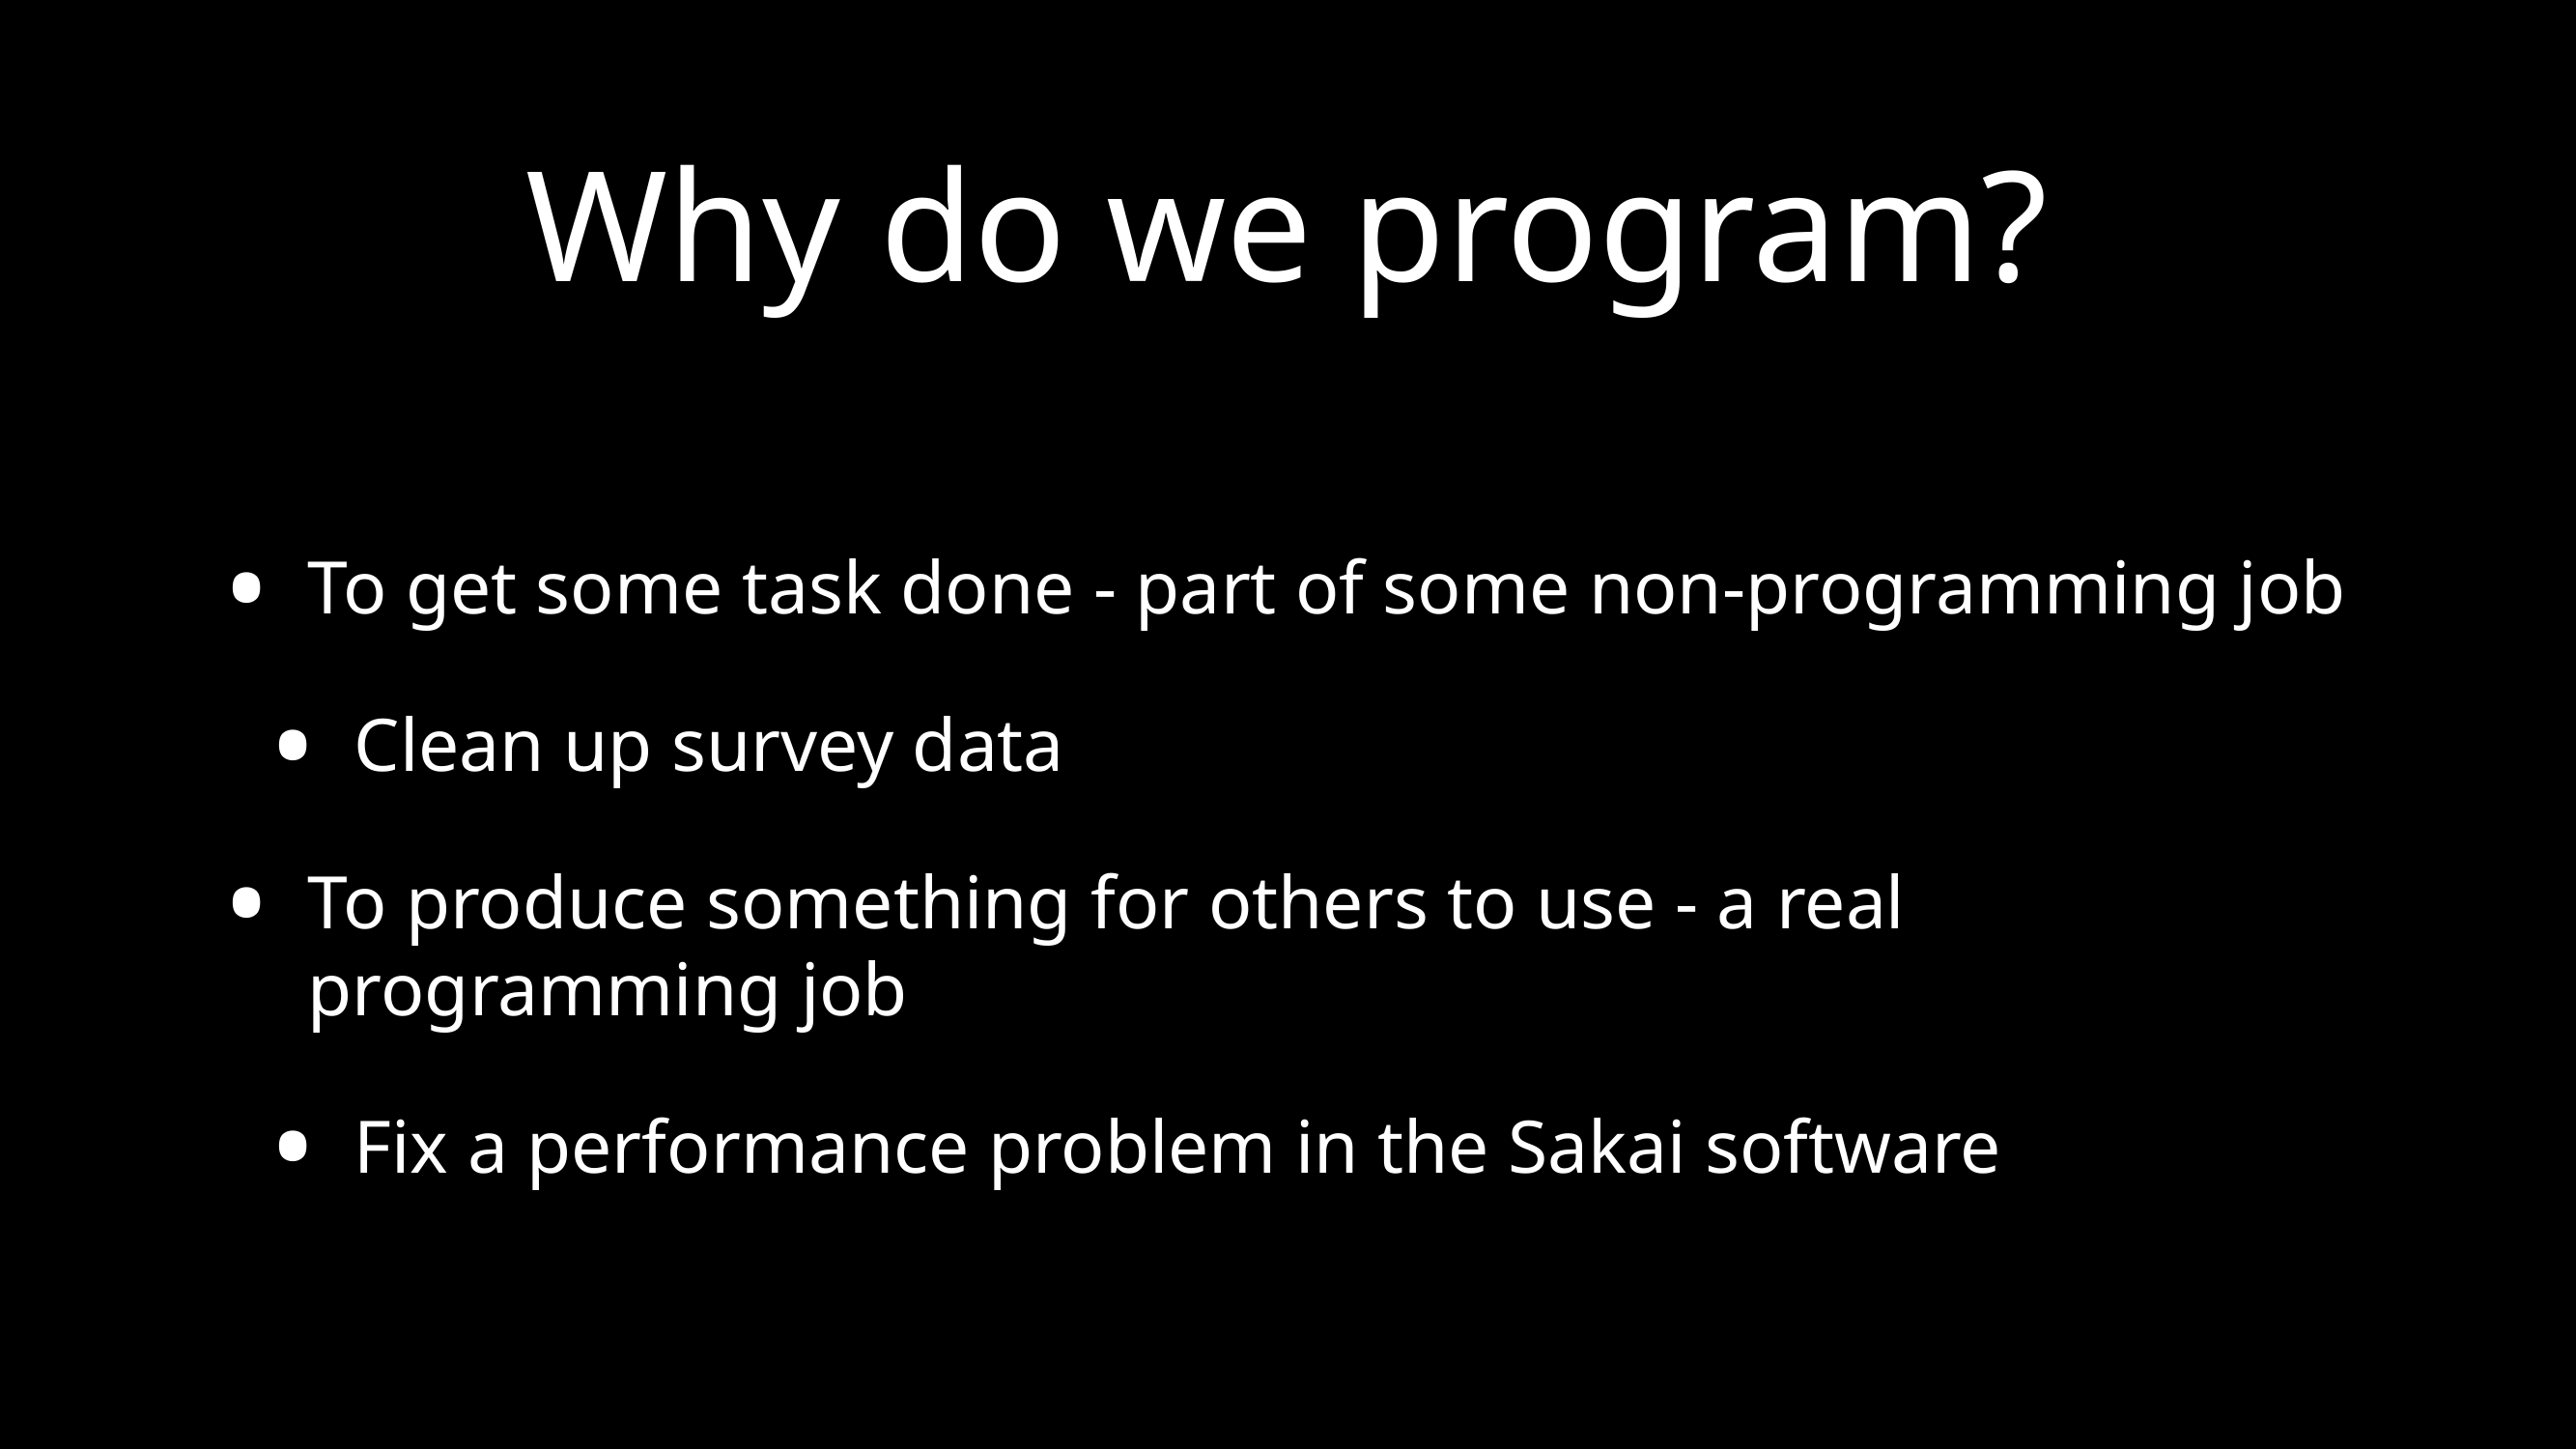

# Why do we program?
To get some task done - part of some non-programming job
Clean up survey data
To produce something for others to use - a real programming job
Fix a performance problem in the Sakai software